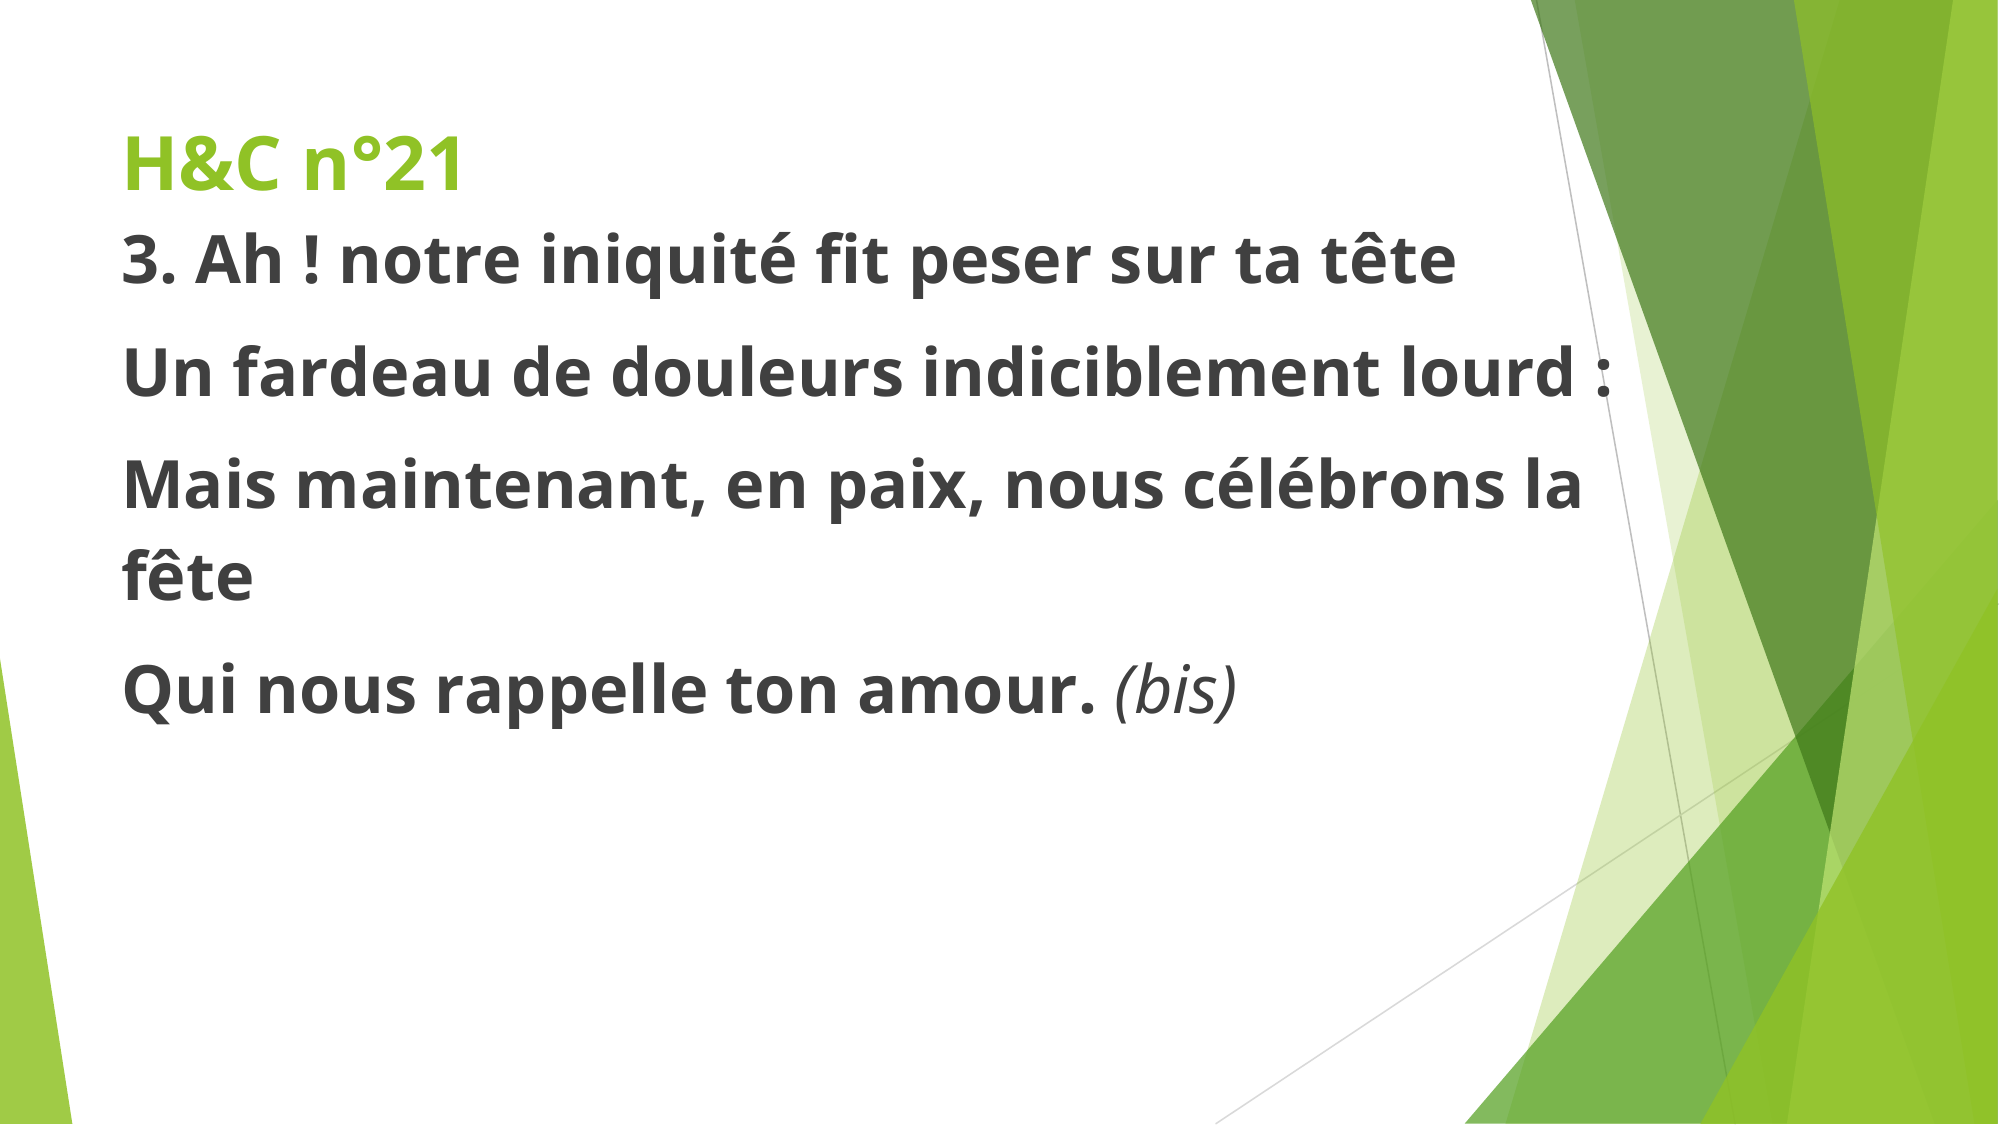

H&C n°21
3. Ah ! notre iniquité fit peser sur ta tête
Un fardeau de douleurs indiciblement lourd :
Mais maintenant, en paix, nous célébrons la fête
Qui nous rappelle ton amour. (bis)